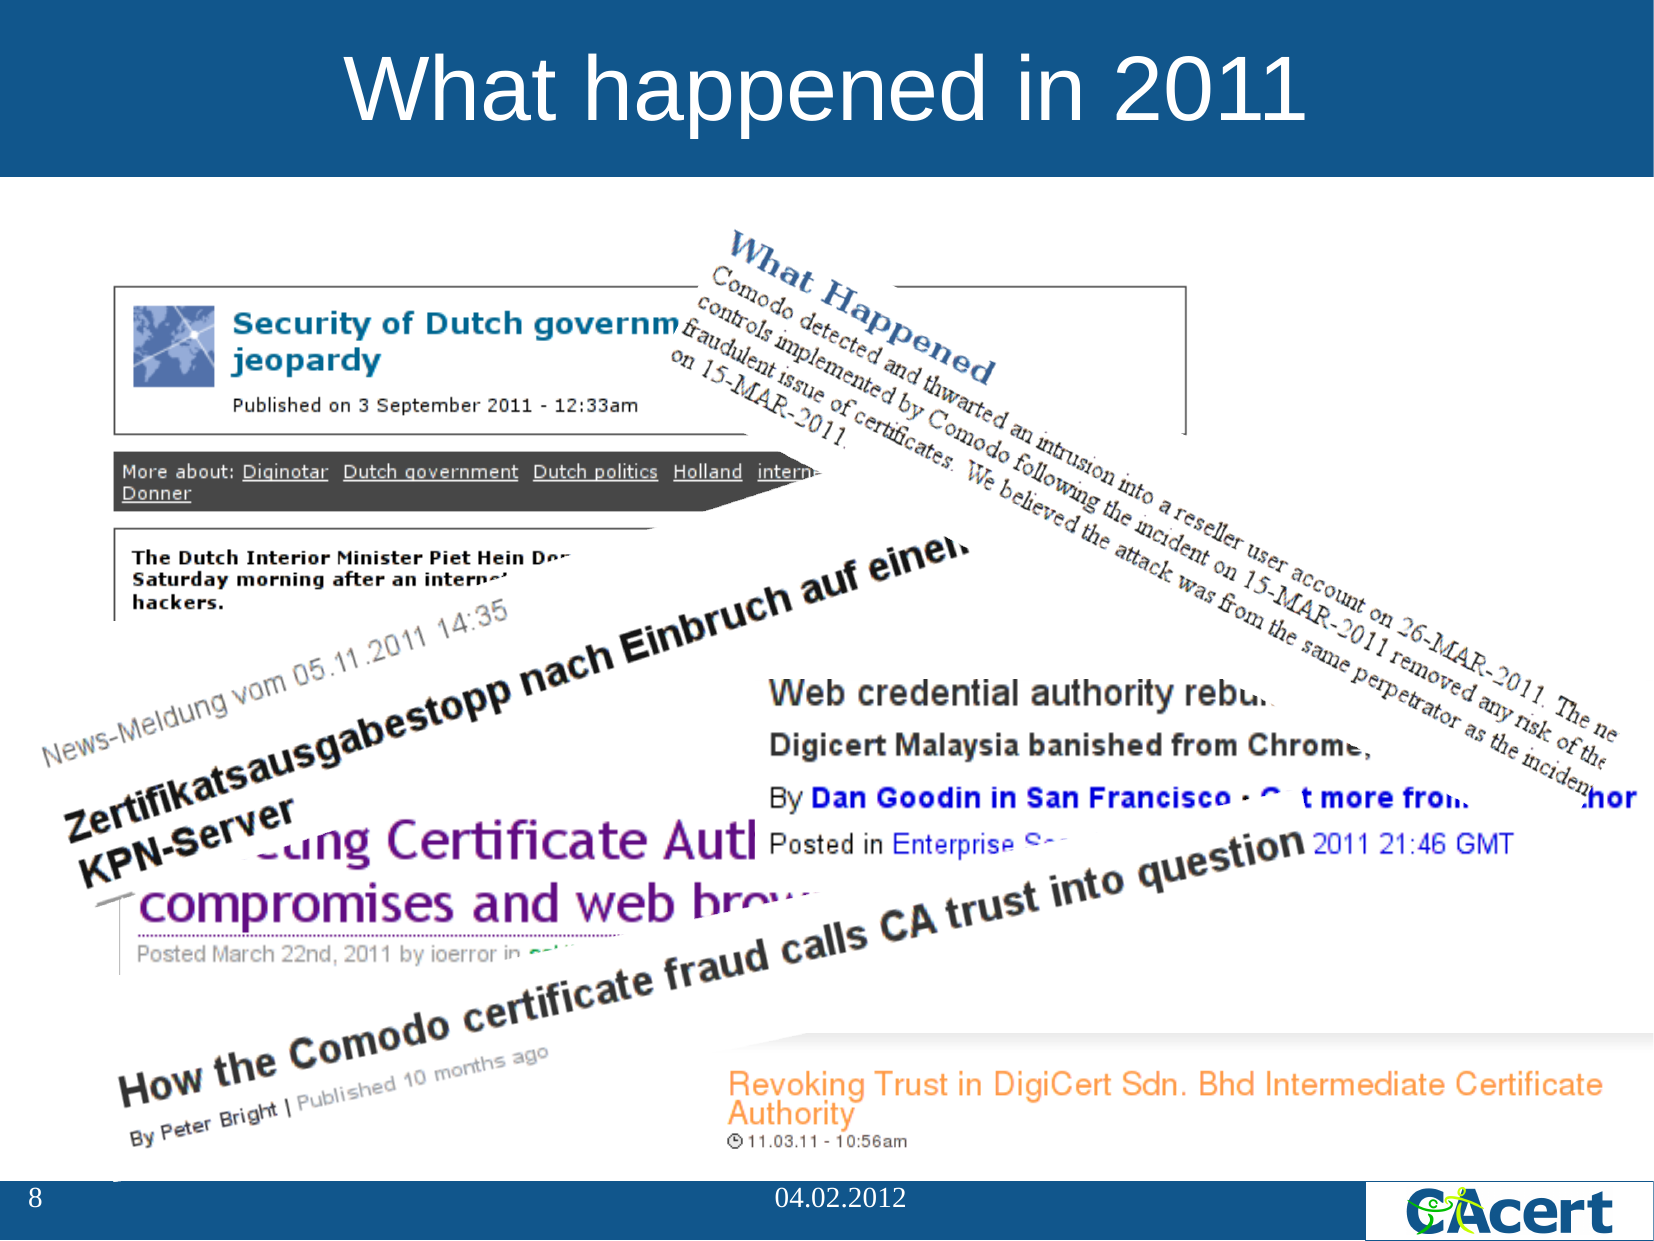

# What happened in 2011
8
04.02.2012